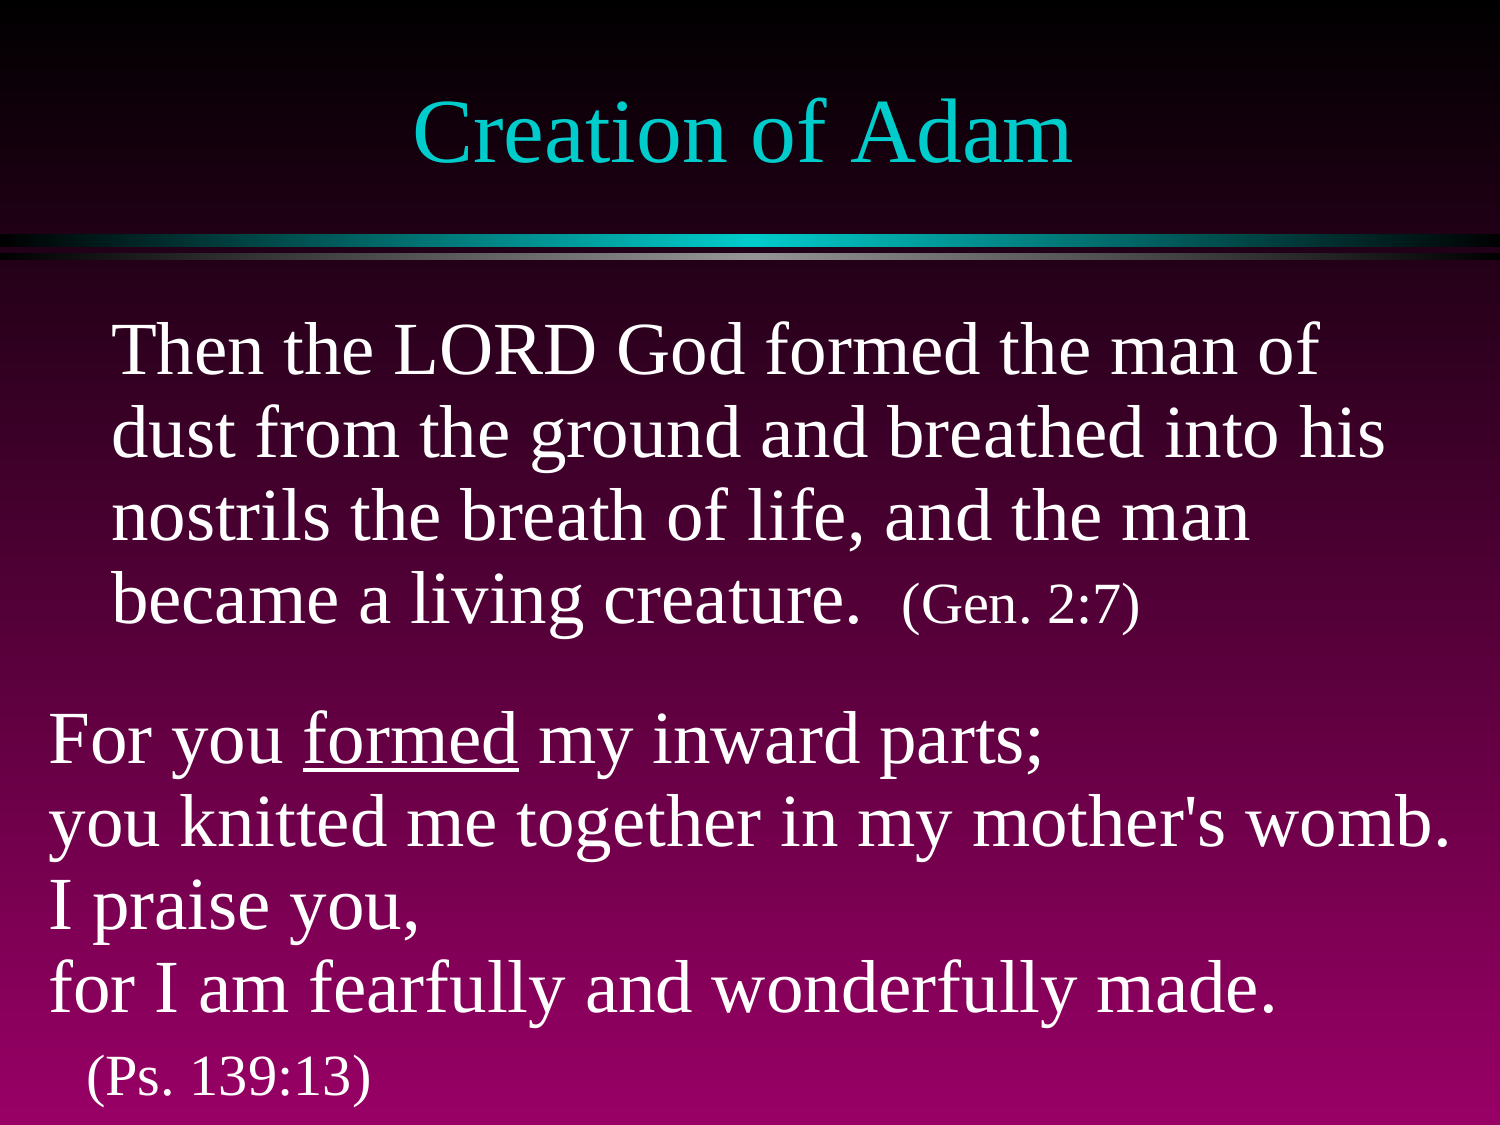

# Creation of Adam
Then the LORD God formed the man of dust from the ground and breathed into his nostrils the breath of life, and the man became a living creature. (Gen. 2:7)
For you formed my inward parts;
you knitted me together in my mother's womb.
I praise you,
for I am fearfully and wonderfully made.
 (Ps. 139:13)